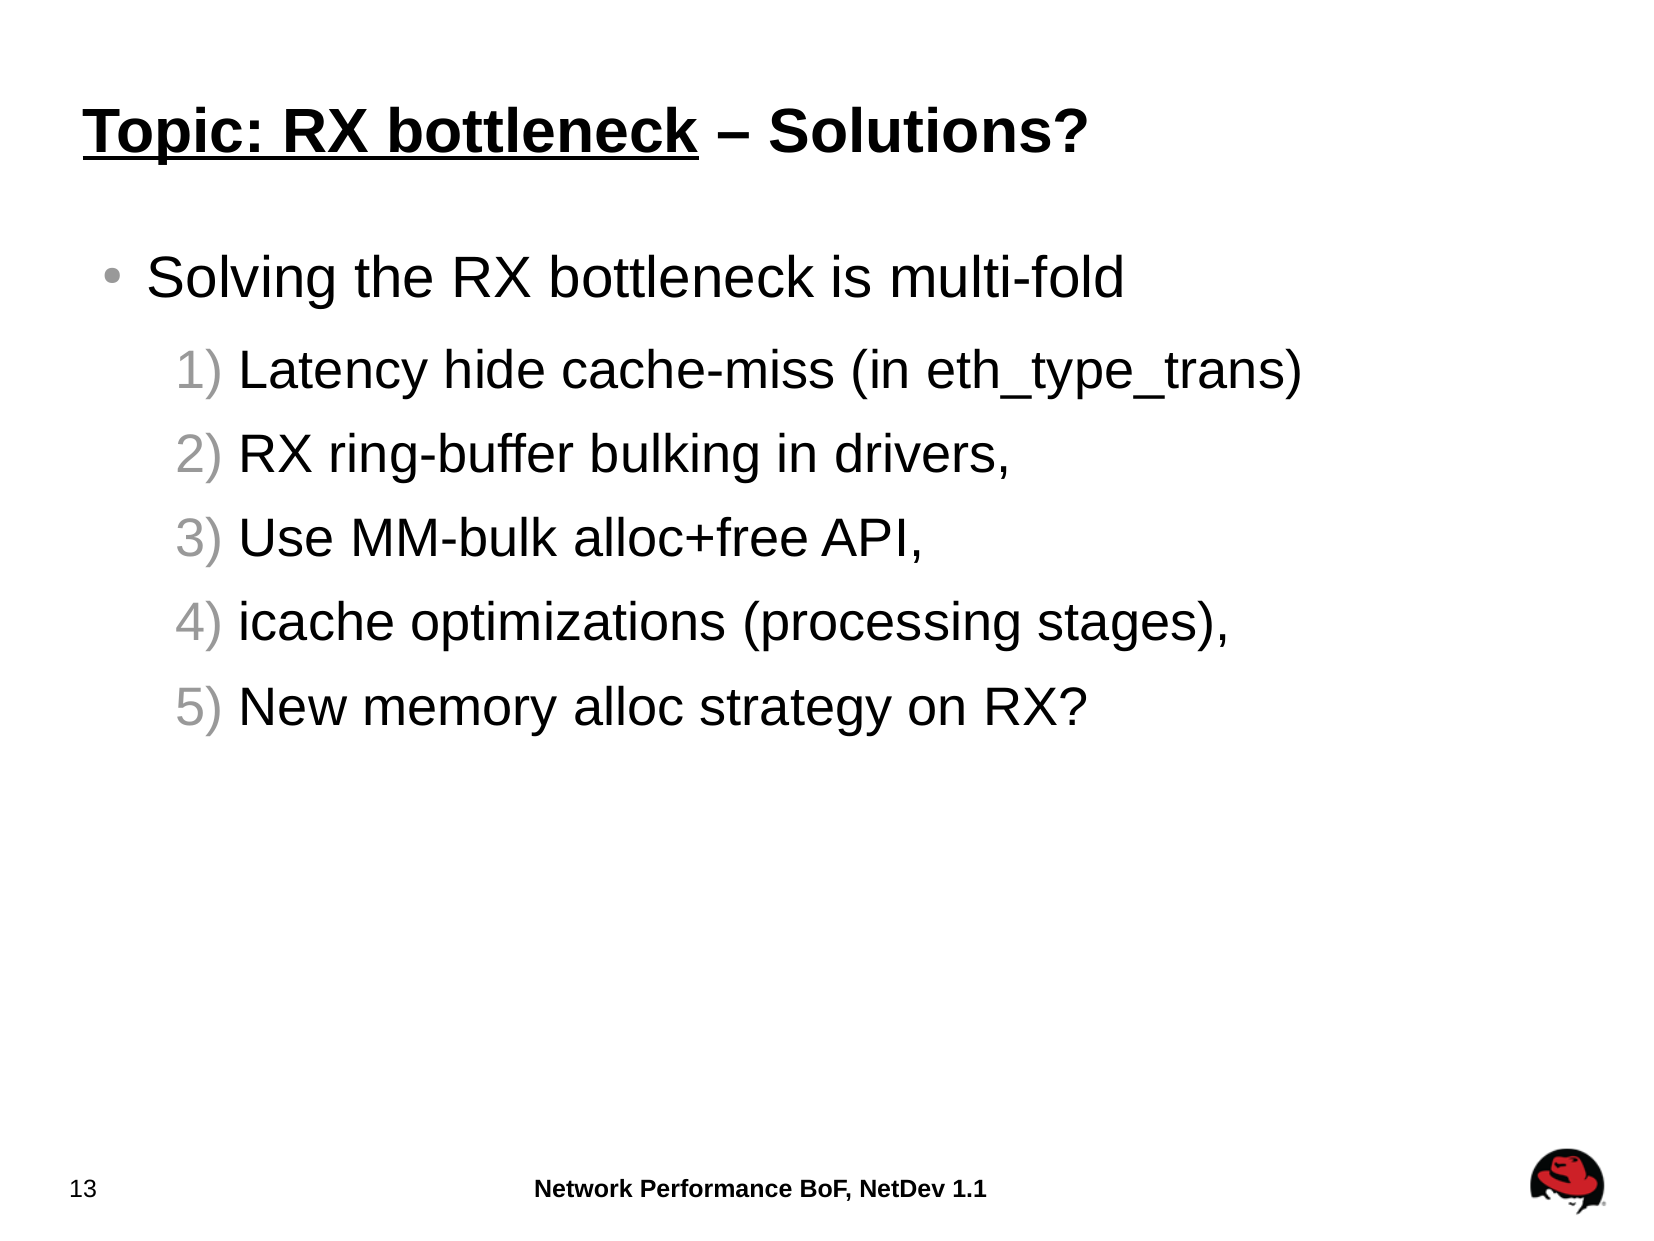

# Topic: RX bottleneck – Solutions?
Solving the RX bottleneck is multi-fold
 Latency hide cache-miss (in eth_type_trans)
 RX ring-buffer bulking in drivers,
 Use MM-bulk alloc+free API,
 icache optimizations (processing stages),
 New memory alloc strategy on RX?